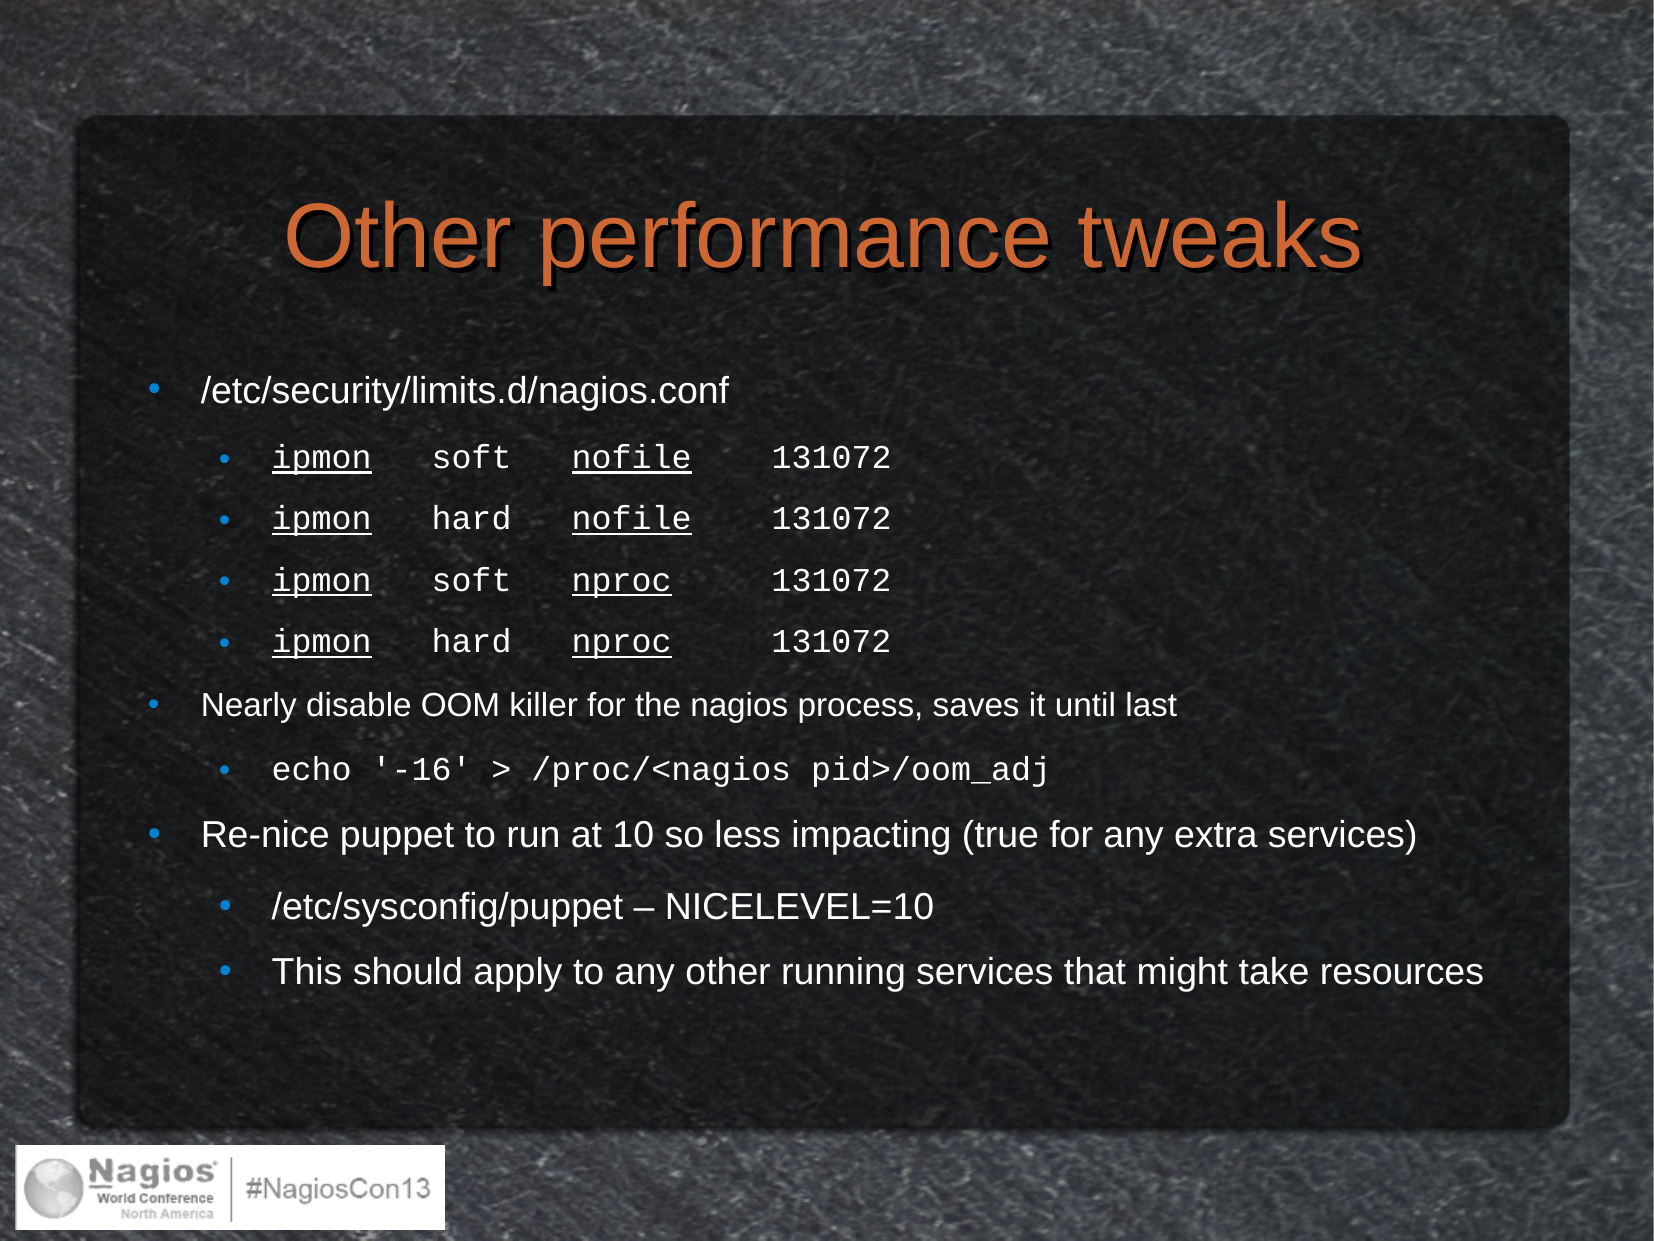

# Other performance tweaks
/etc/security/limits.d/nagios.conf
ipmon soft nofile 131072
ipmon hard nofile 131072
ipmon soft nproc 131072
ipmon hard nproc 131072
Nearly disable OOM killer for the nagios process, saves it until last
echo '-16' > /proc/<nagios pid>/oom_adj
Re-nice puppet to run at 10 so less impacting (true for any extra services)
/etc/sysconfig/puppet – NICELEVEL=10
This should apply to any other running services that might take resources